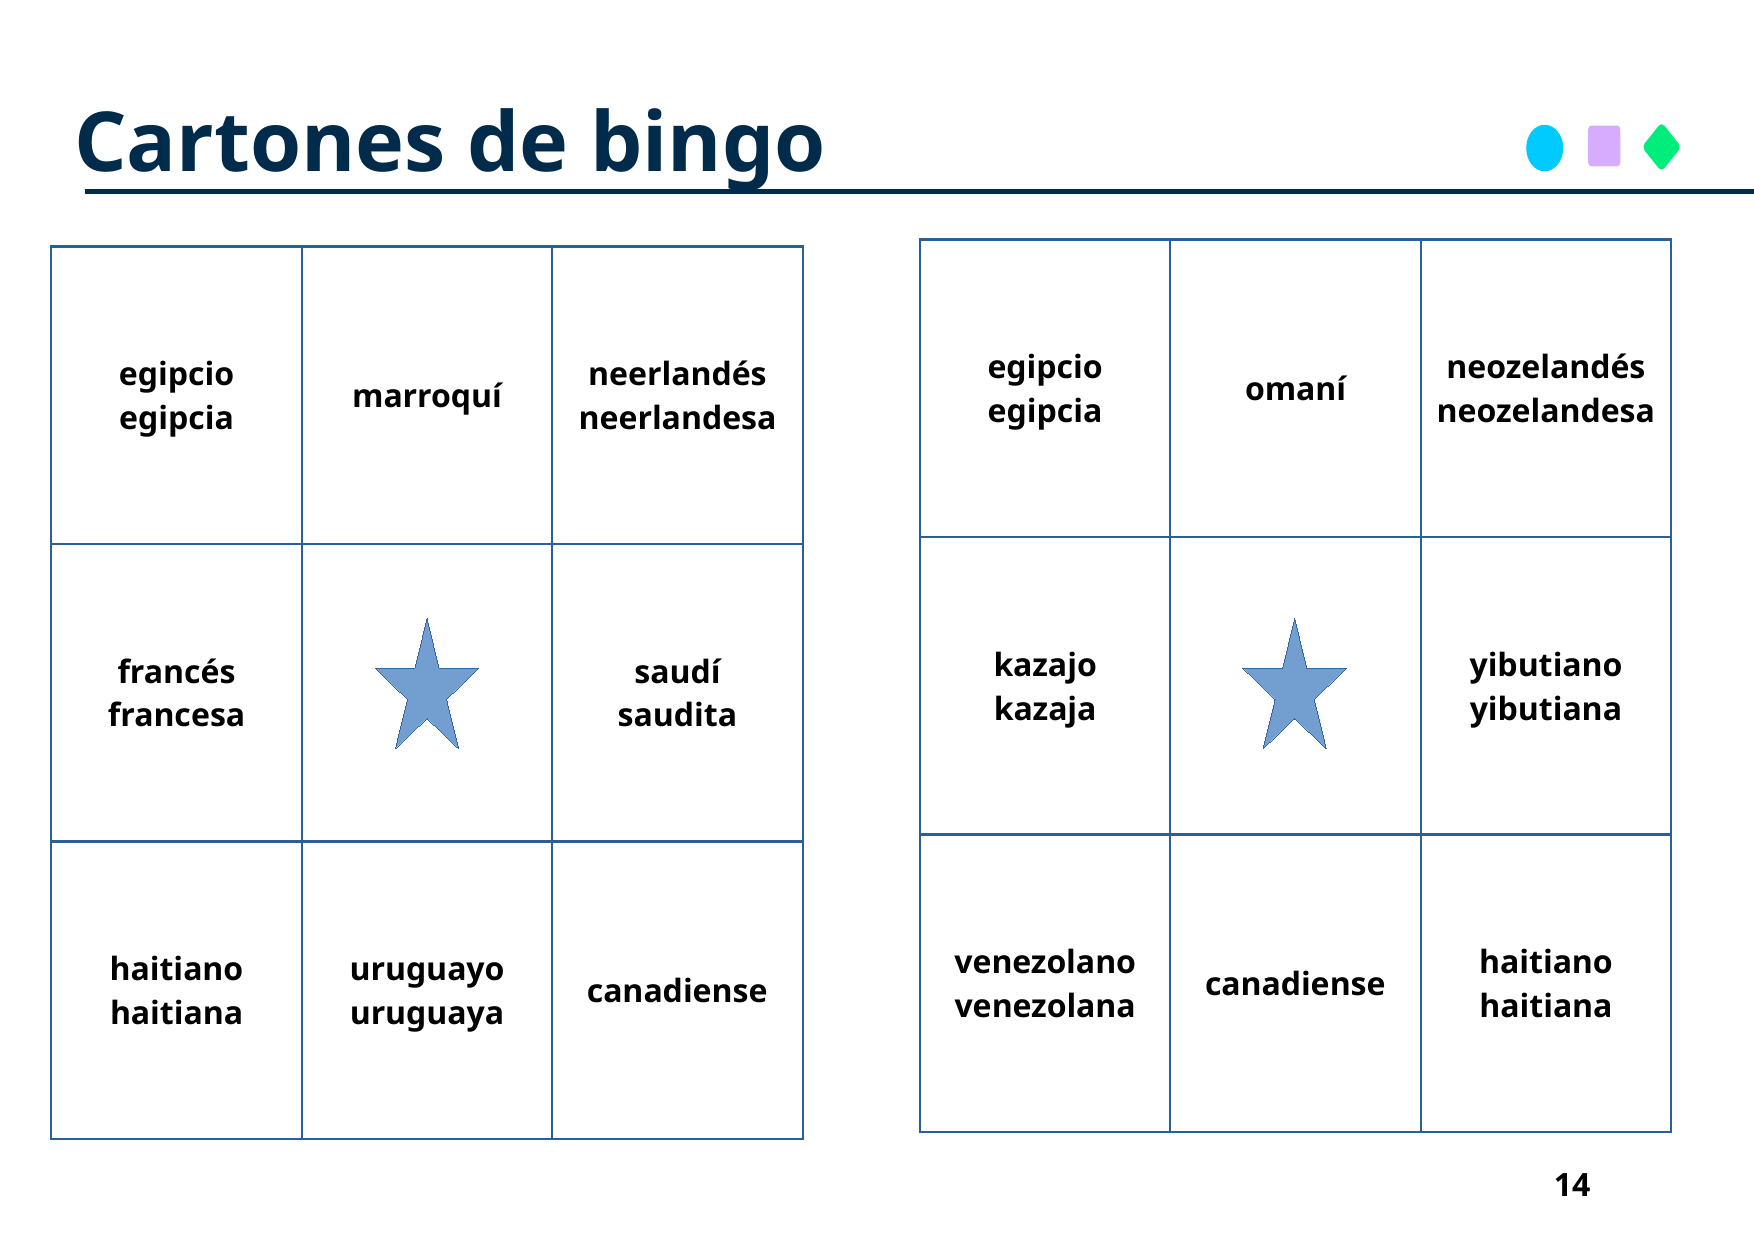

# Cartones de bingo
| egipcio egipcia | omaní | neozelandés neozelandesa |
| --- | --- | --- |
| kazajo kazaja | | yibutiano yibutiana |
| venezolano venezolana | canadiense | haitiano haitiana |
| egipcio egipcia | marroquí | neerlandés neerlandesa |
| --- | --- | --- |
| francés francesa | | saudí saudita |
| haitiano haitiana | uruguayo uruguaya | canadiense |